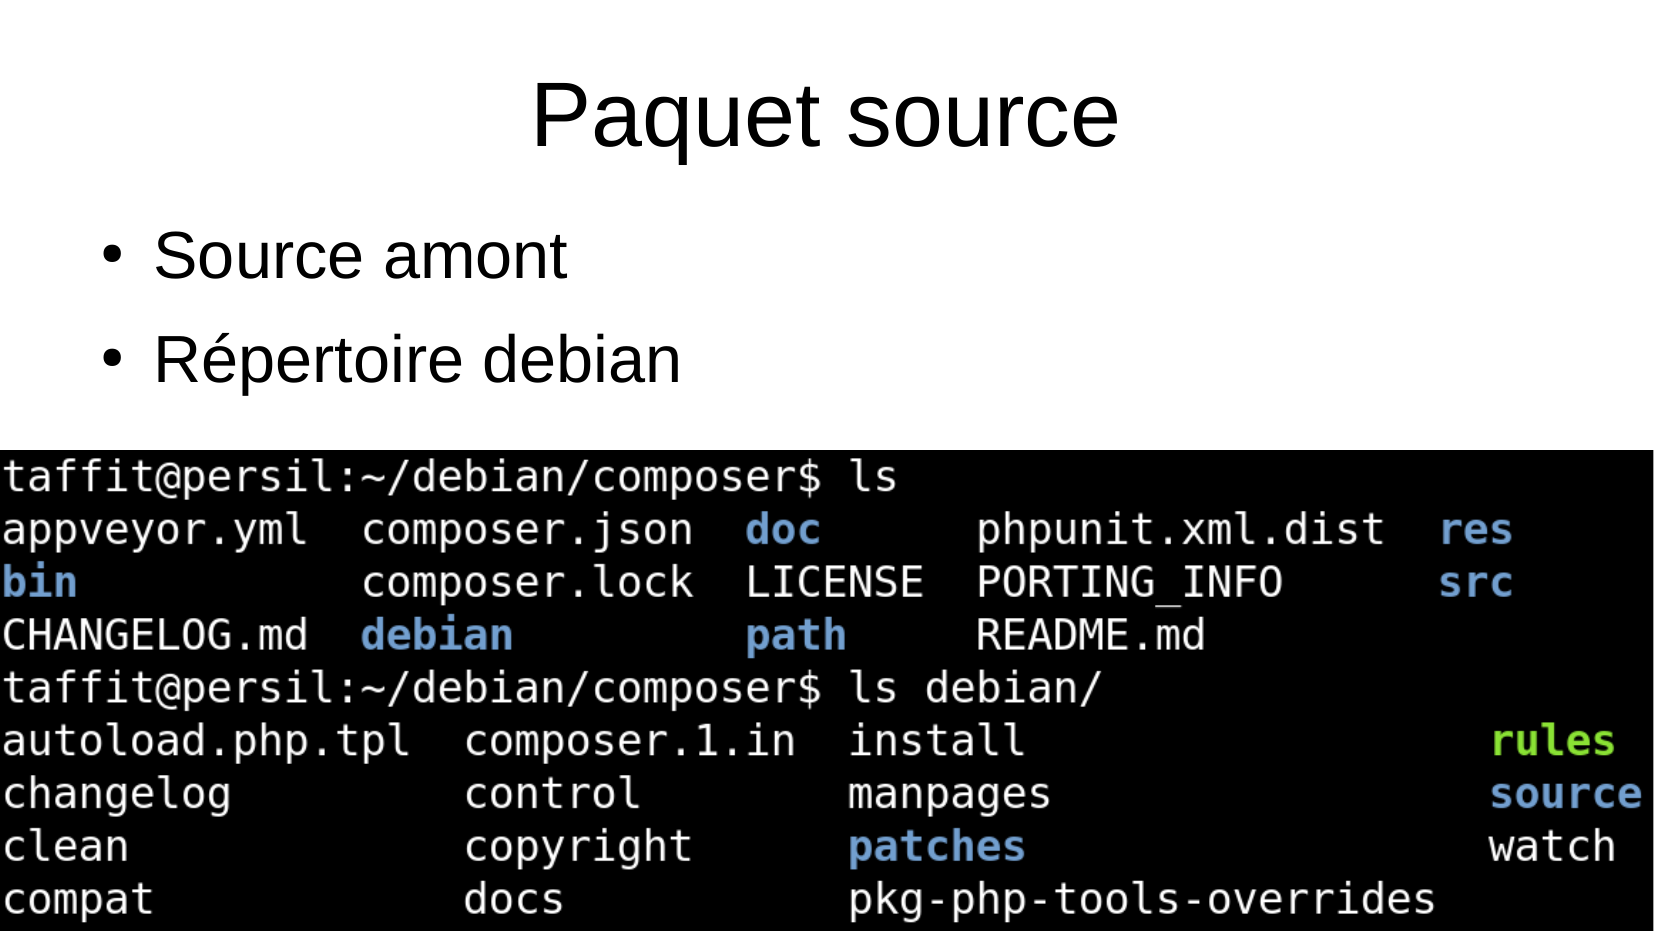

# Paquet source
Source amont
Répertoire debian